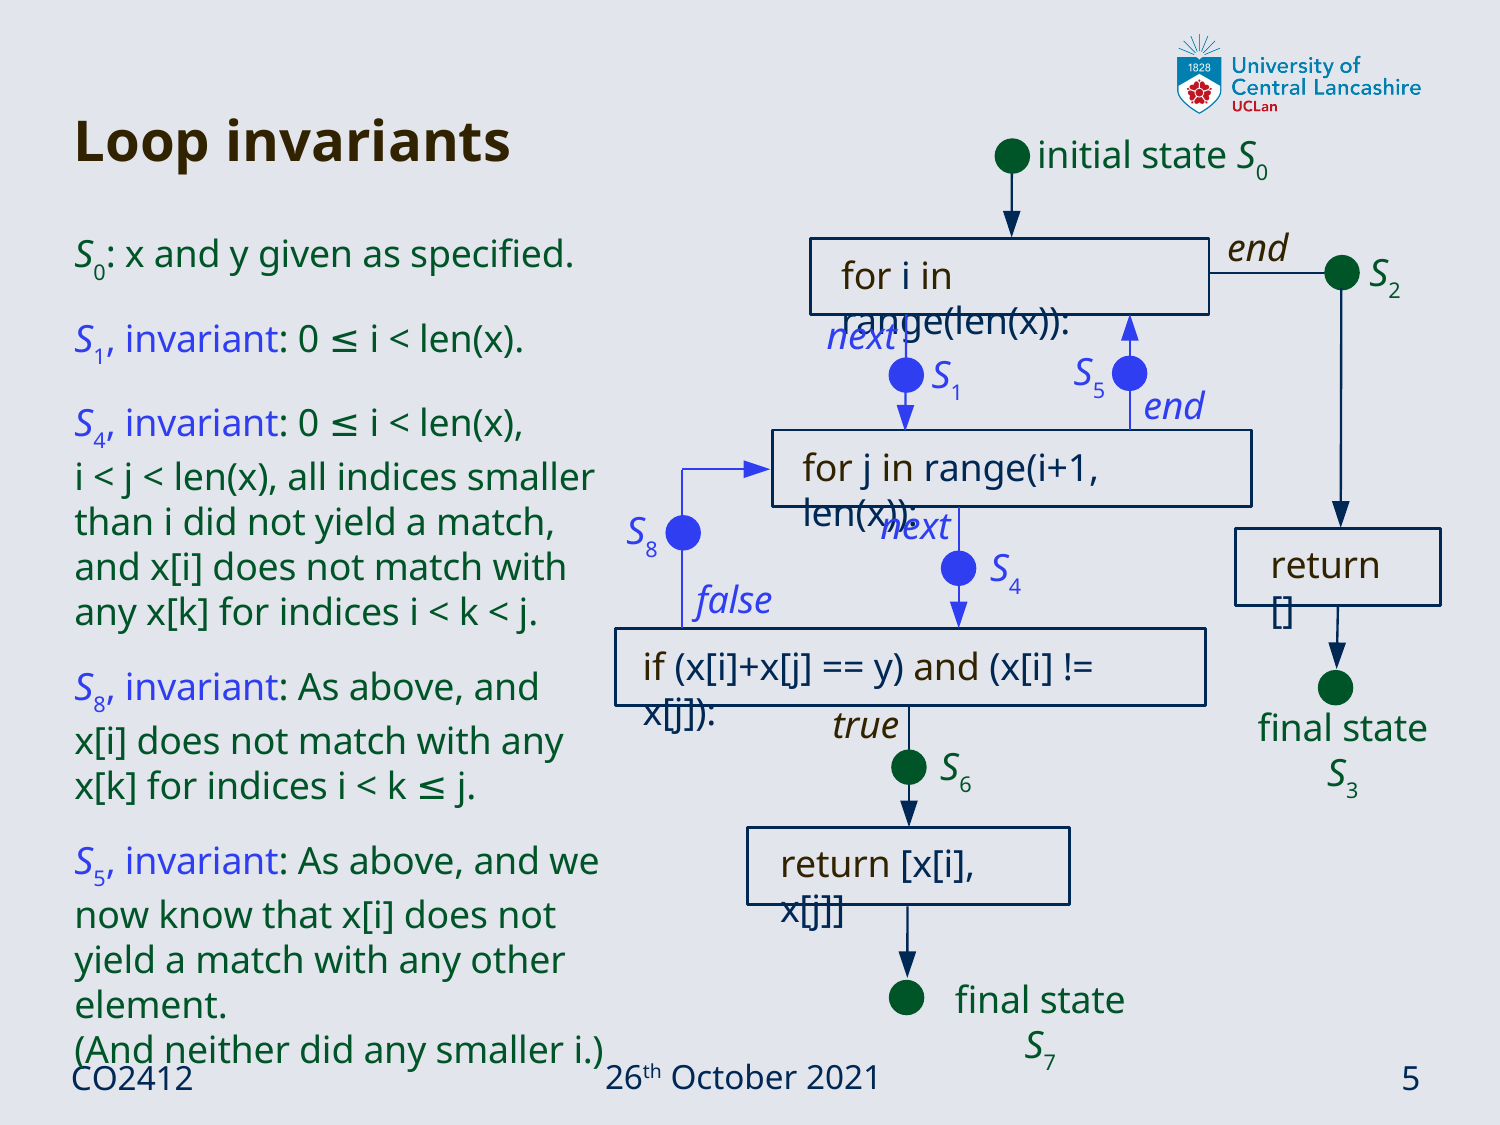

# Loop invariants
initial state S0
end
S0: x and y given as specified.
S1, invariant: 0 ≤ i < len(x).
S4, invariant: 0 ≤ i < len(x),
i < j < len(x), all indices smaller than i did not yield a match,
and x[i] does not match with
any x[k] for indices i < k < j.
S8, invariant: As above, and
x[i] does not match with any
x[k] for indices i < k ≤ j.
S5, invariant: As above, and we now know that x[i] does not yield a match with any other element.
(And neither did any smaller i.)
for i in range(len(x)):
S2
next
S5
S1
end
for j in range(i+1, len(x)):
next
S8
return []
S4
false
if (x[i]+x[j] == y) and (x[i] != x[j]):
true
final state S3
S6
return [x[i], x[j]]
final state S7